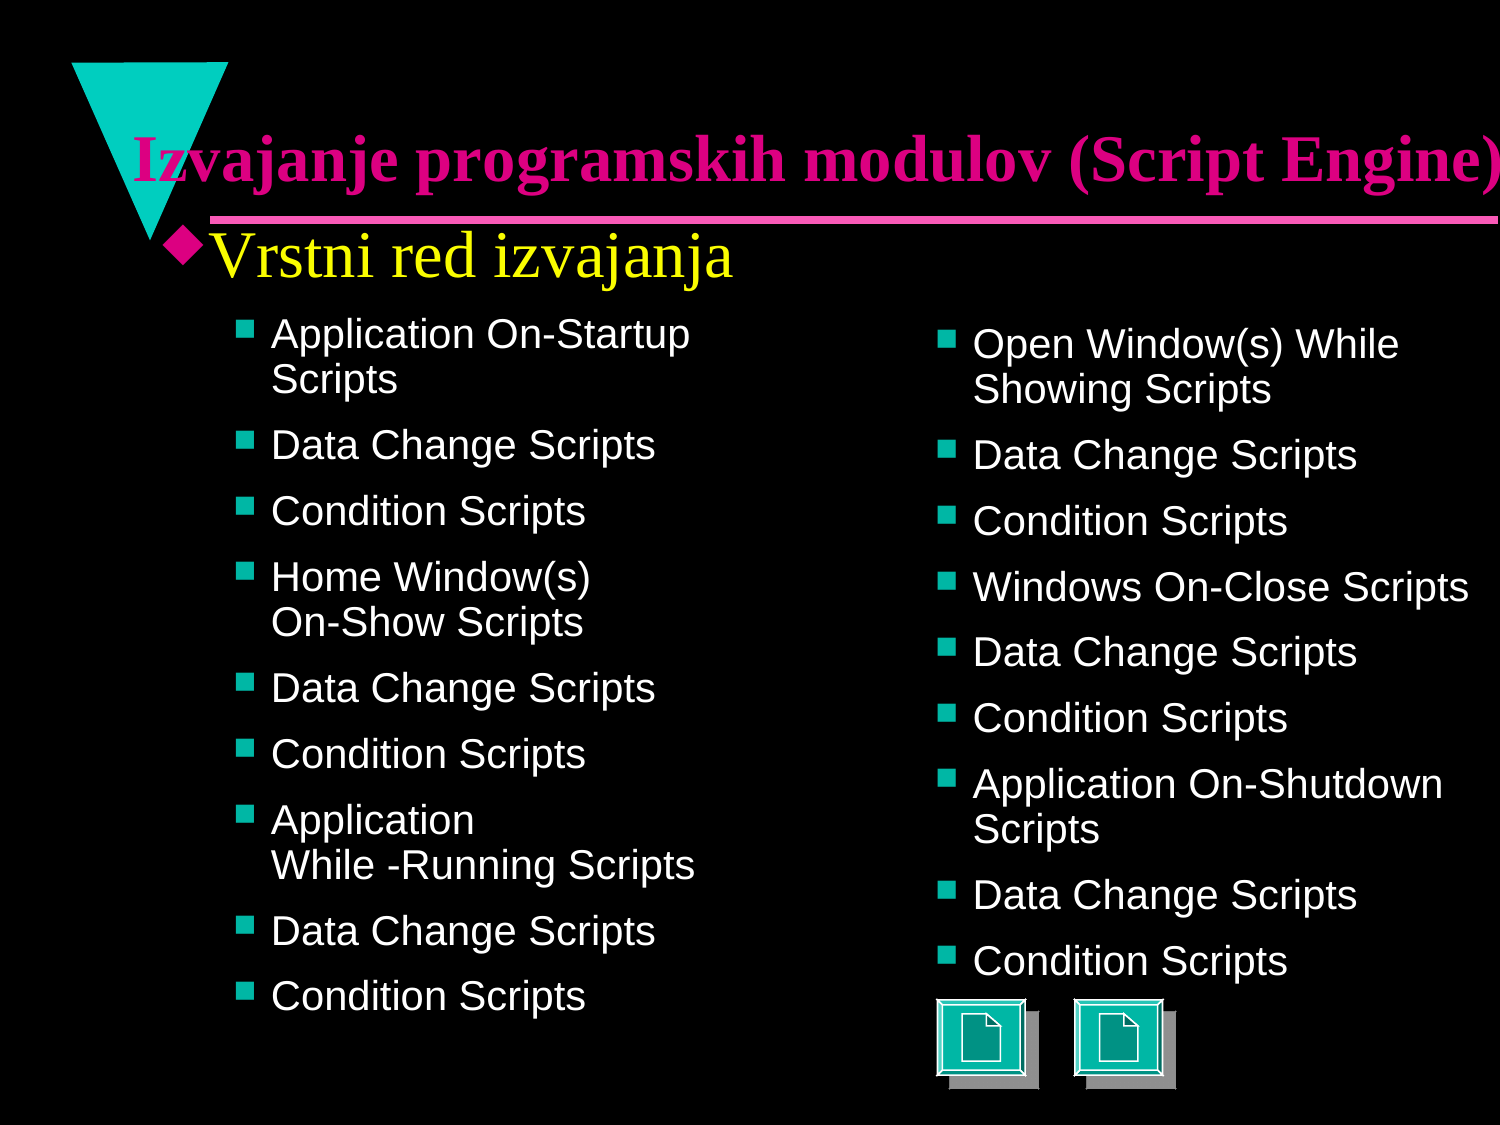

# Izvajanje programskih modulov (Script Engine)
Vrstni red izvajanja
Application On-Startup
Scripts
Data Change Scripts
Condition Scripts
Home Window(s)
On-Show Scripts
Data Change Scripts
Condition Scripts
Application
While -Running Scripts
Data Change Scripts
Condition Scripts
Open Window(s) While
Showing Scripts
Data Change Scripts
Condition Scripts
Windows On-Close Scripts
Data Change Scripts
Condition Scripts
Application On-Shutdown
Scripts
Data Change Scripts
Condition Scripts
RVP2
Kreiranje programskih modulov
29